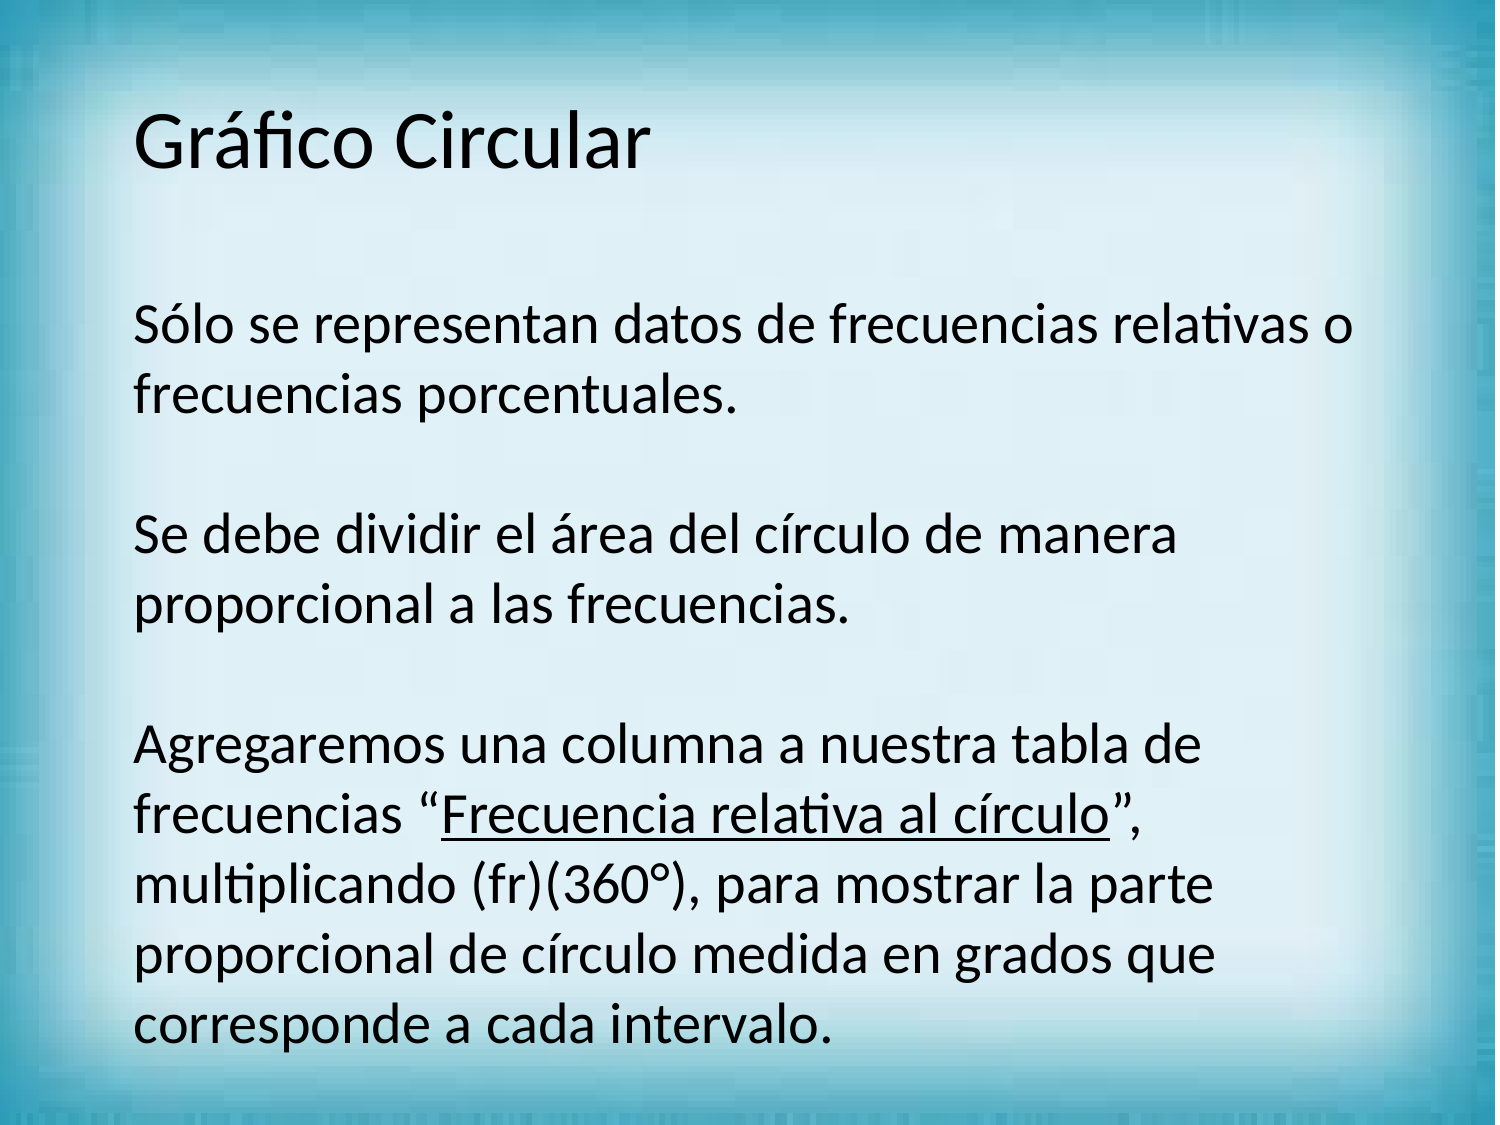

# Gráfico Circular Sólo se representan datos de frecuencias relativas o frecuencias porcentuales. Se debe dividir el área del círculo de manera proporcional a las frecuencias. Agregaremos una columna a nuestra tabla de frecuencias “Frecuencia relativa al círculo”, multiplicando (fr)(360°), para mostrar la parte proporcional de círculo medida en grados que corresponde a cada intervalo.